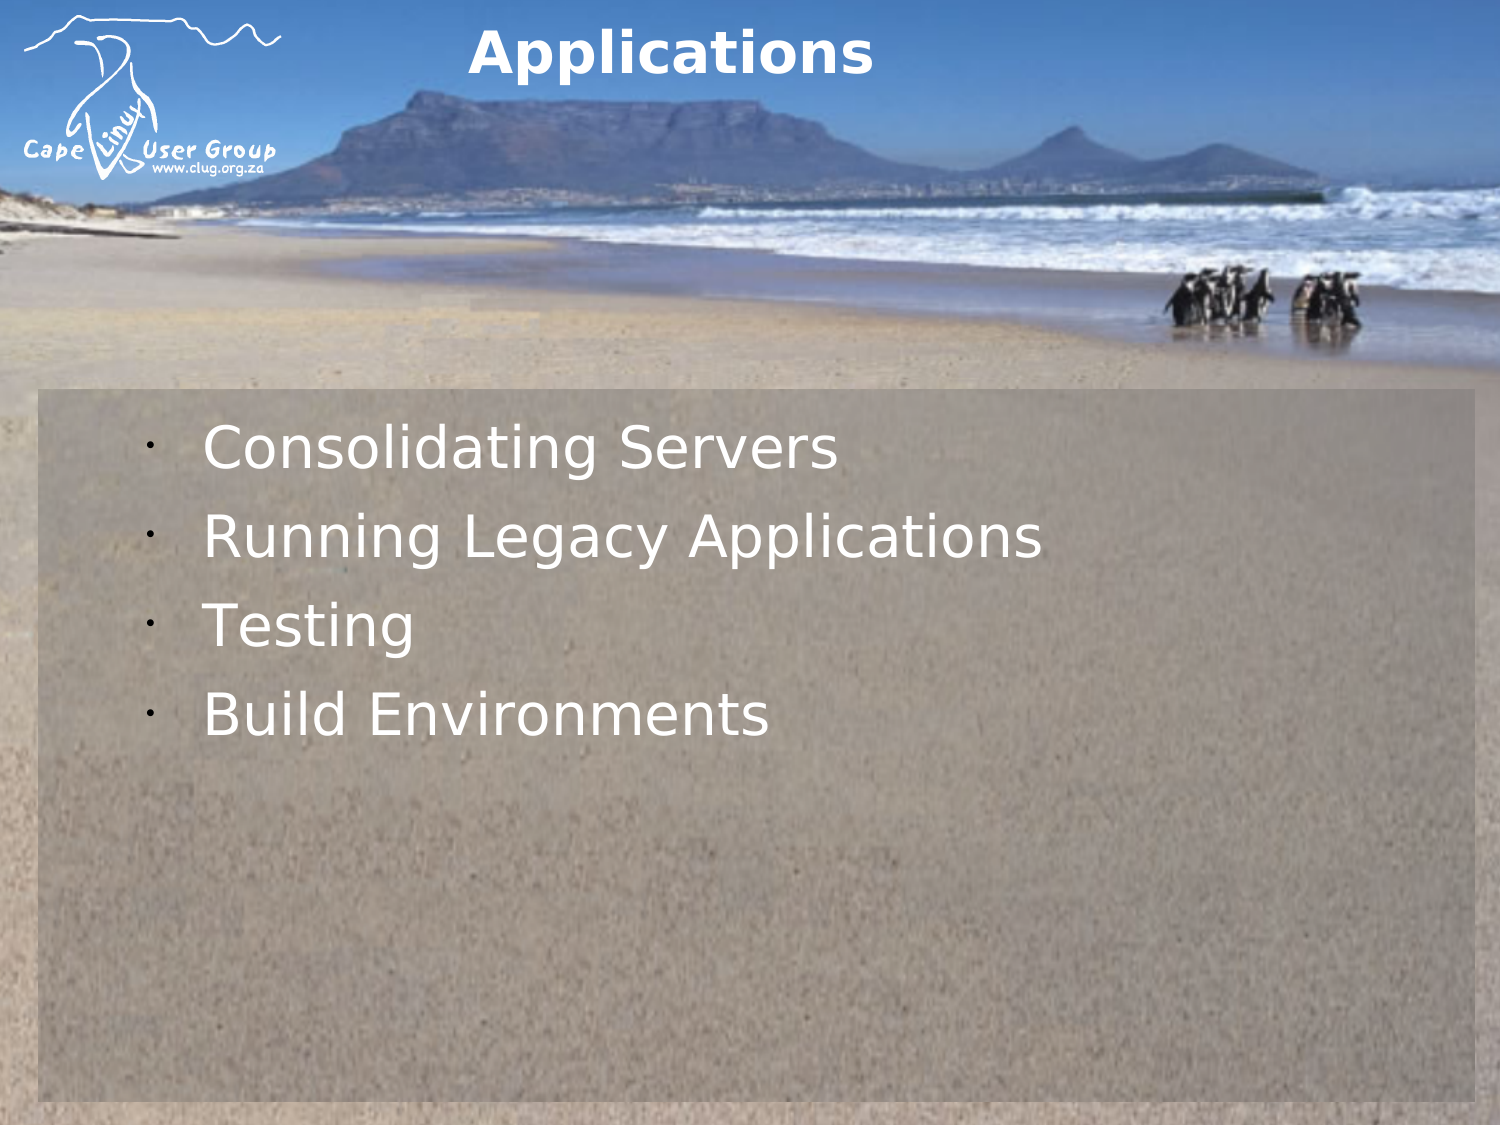

# Applications
Consolidating Servers
Running Legacy Applications
Testing
Build Environments